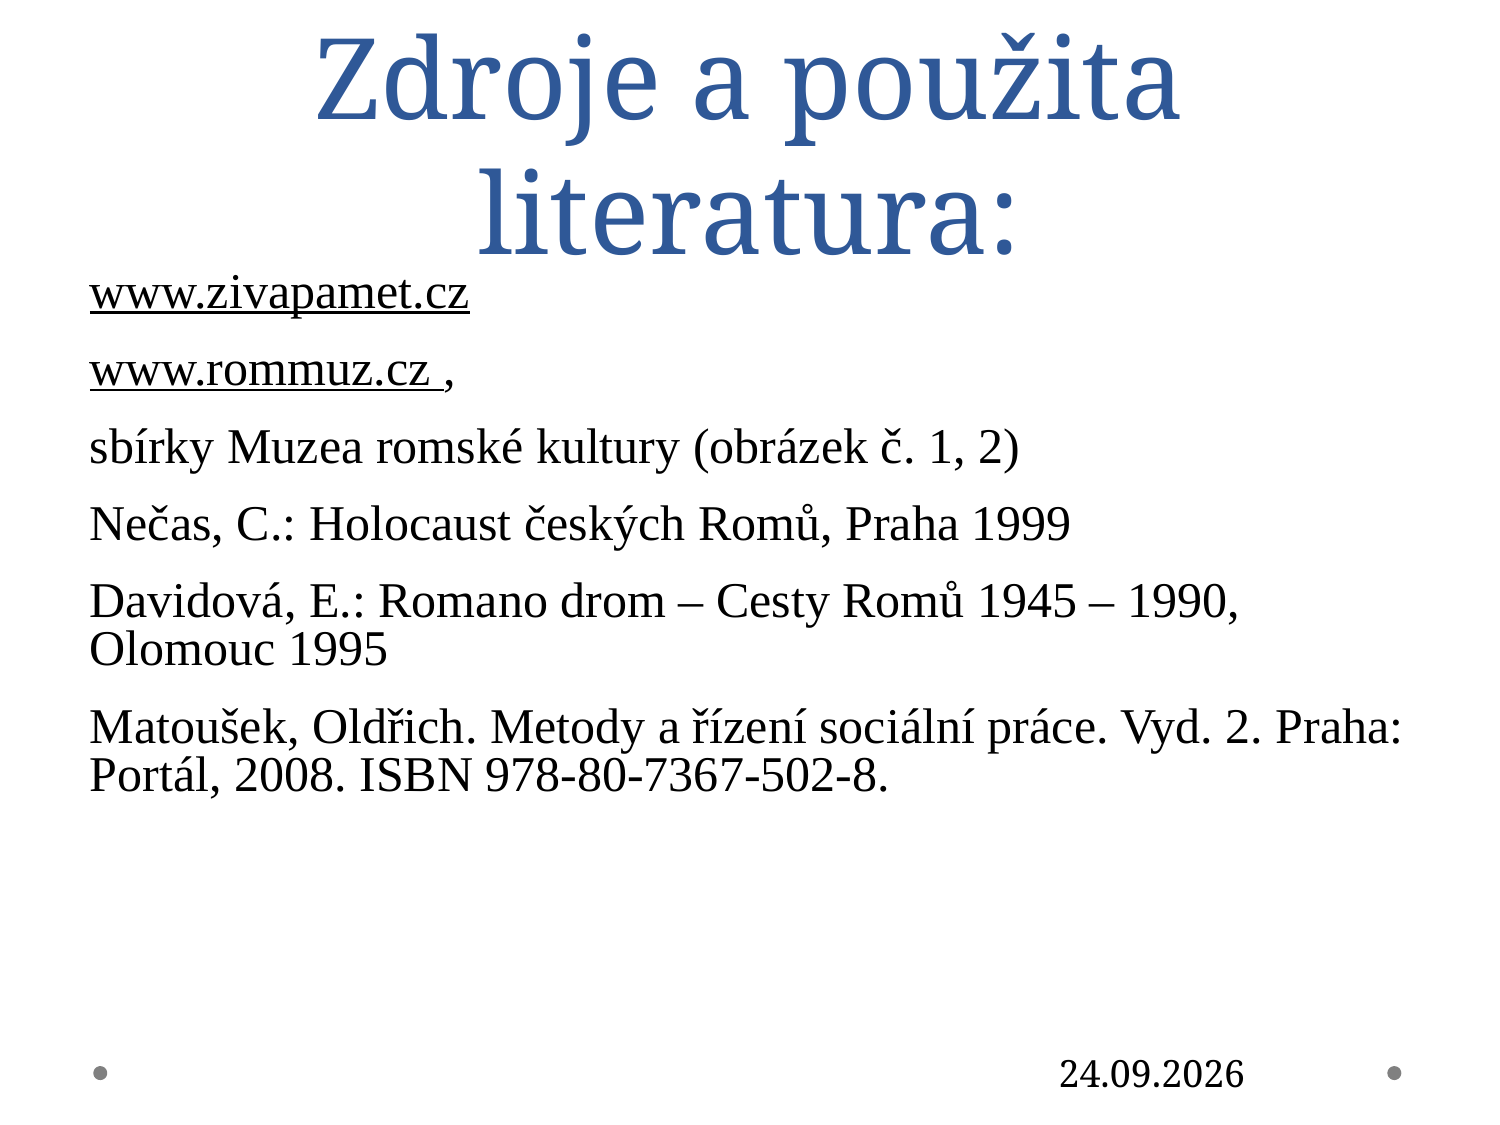

# Zdroje a použita literatura:
www.zivapamet.cz
www.rommuz.cz ,
sbírky Muzea romské kultury (obrázek č. 1, 2)
Nečas, C.: Holocaust českých Romů, Praha 1999
Davidová, E.: Romano drom – Cesty Romů 1945 – 1990, Olomouc 1995
Matoušek, Oldřich. Metody a řízení sociální práce. Vyd. 2. Praha: Portál, 2008. ISBN 978-80-7367-502-8.